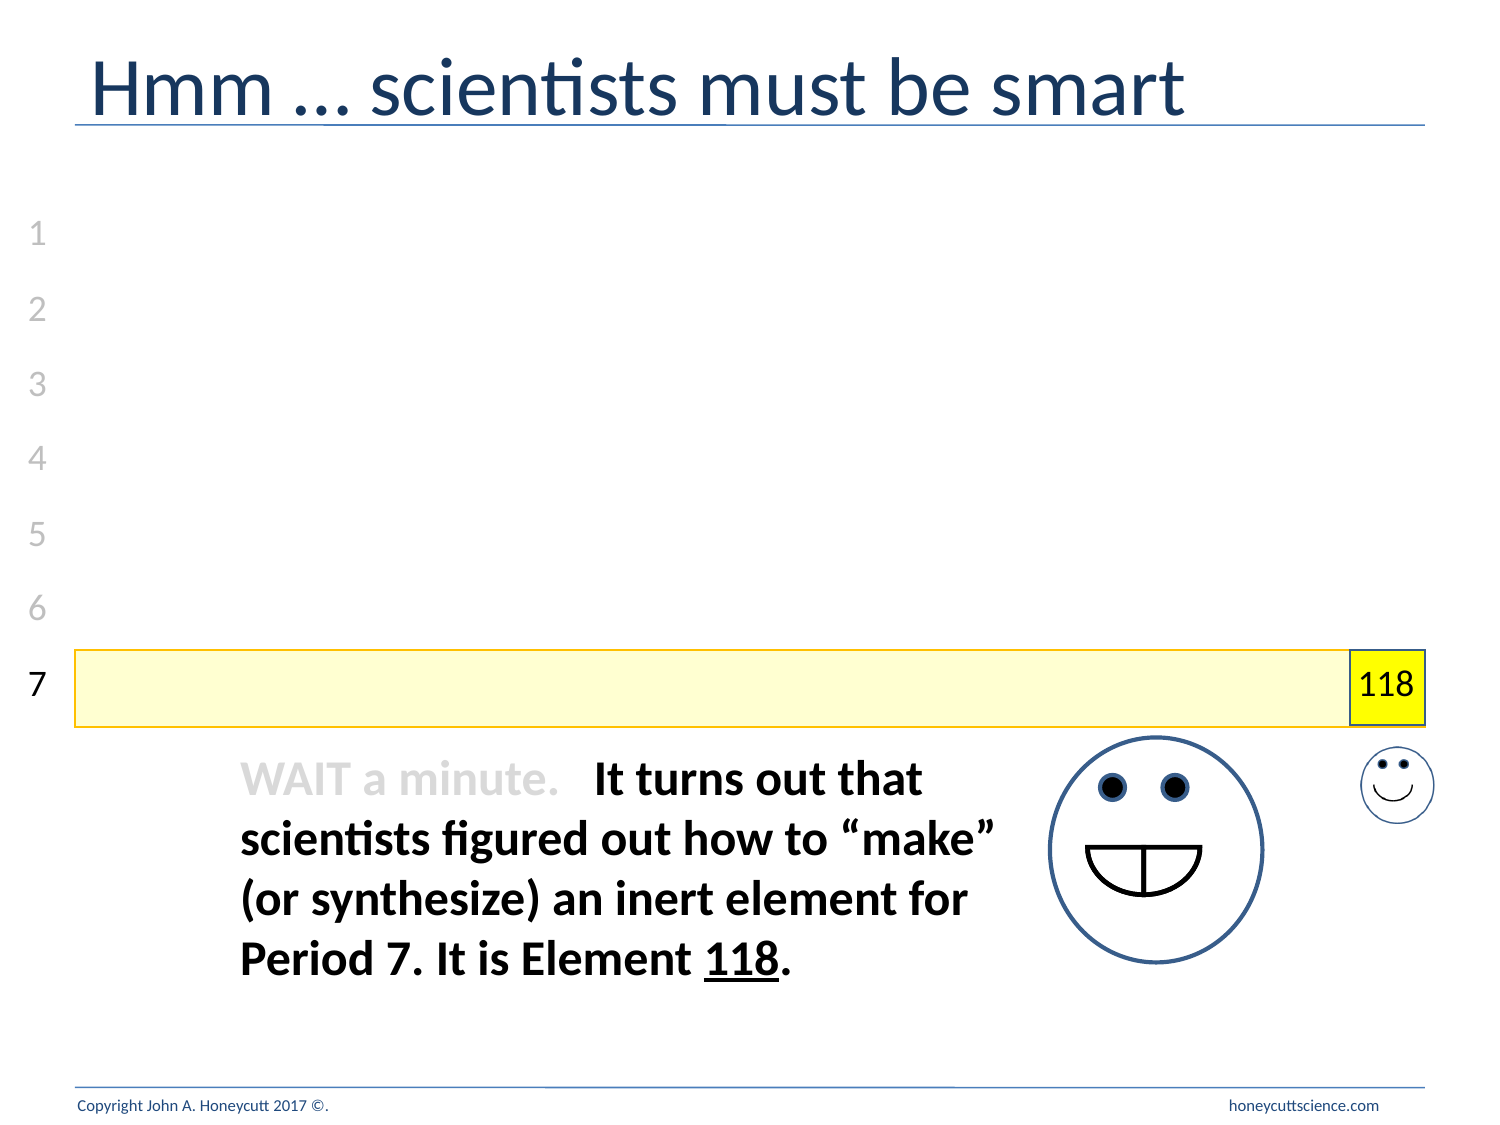

# Hmm … scientists must be smart
1
2
3
4
5
6
118
7
WAIT a minute. It turns out that scientists figured out how to “make” (or synthesize) an inert element for Period 7. It is Element 118.